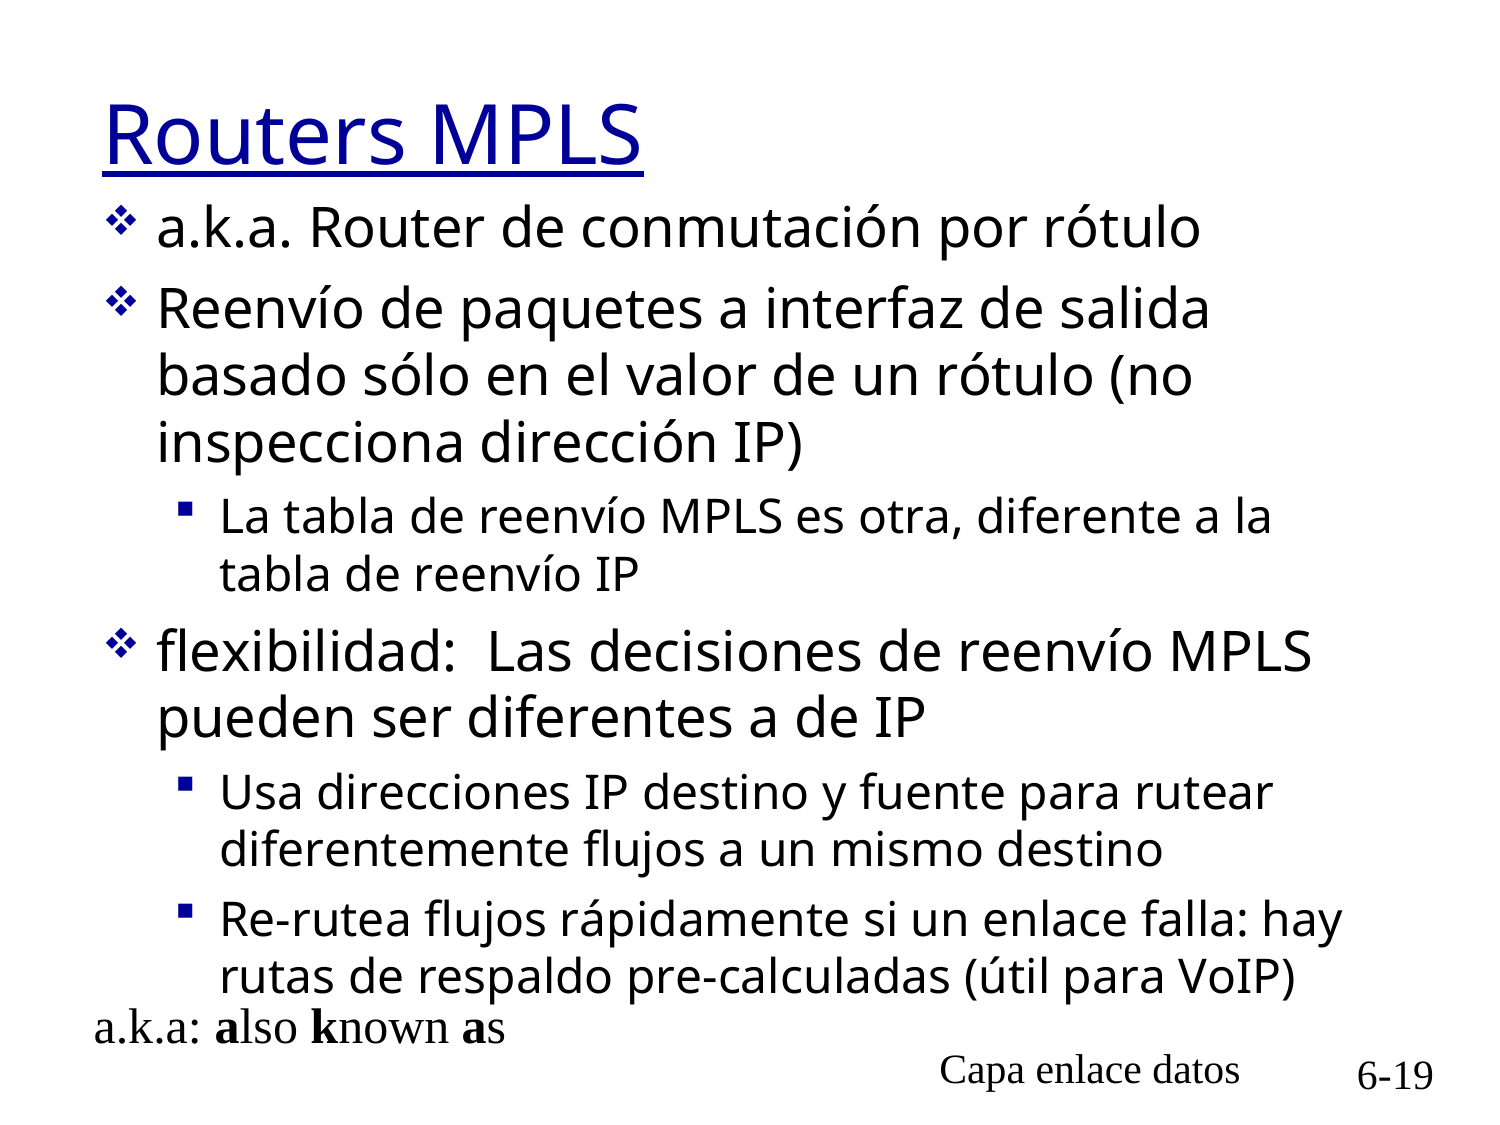

# Routers MPLS
a.k.a. Router de conmutación por rótulo
Reenvío de paquetes a interfaz de salida basado sólo en el valor de un rótulo (no inspecciona dirección IP)
La tabla de reenvío MPLS es otra, diferente a la tabla de reenvío IP
flexibilidad: Las decisiones de reenvío MPLS pueden ser diferentes a de IP
Usa direcciones IP destino y fuente para rutear diferentemente flujos a un mismo destino
Re-rutea flujos rápidamente si un enlace falla: hay rutas de respaldo pre-calculadas (útil para VoIP)
a.k.a: also known as
19